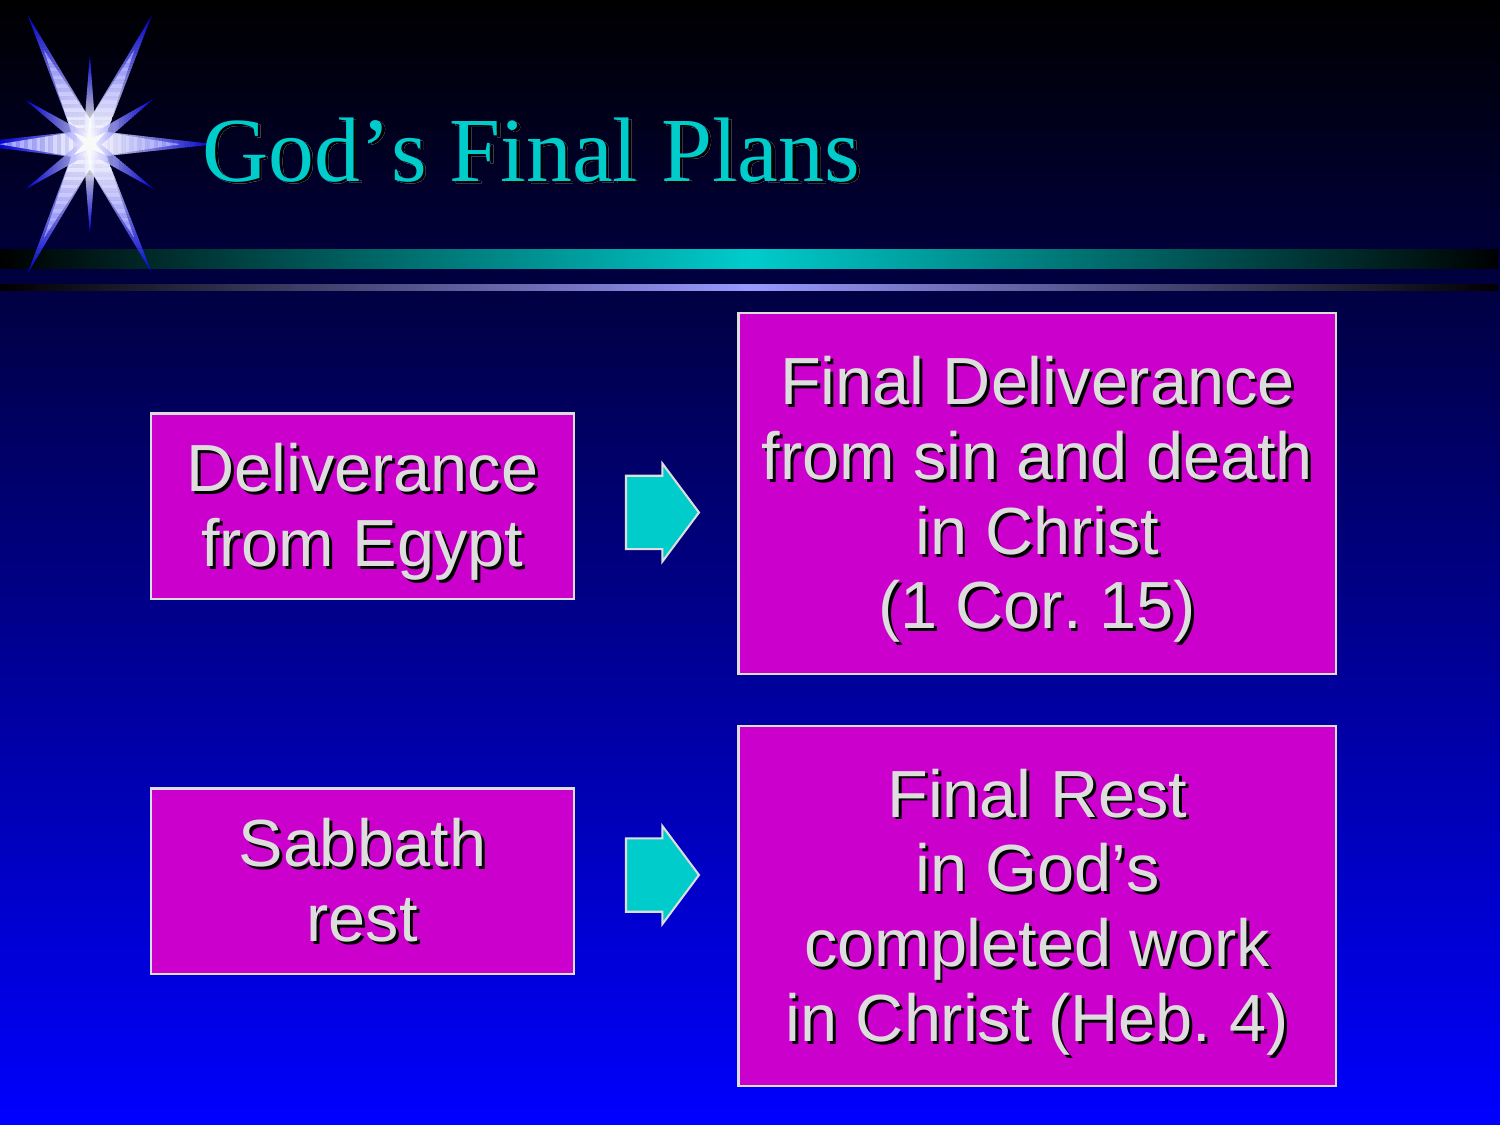

# God’s Final Plans
Final Deliverance
from sin and death
in Christ
(1 Cor. 15)
Deliverance
from Egypt
Final Rest
in God’s
completed work
in Christ (Heb. 4)
Sabbath
rest